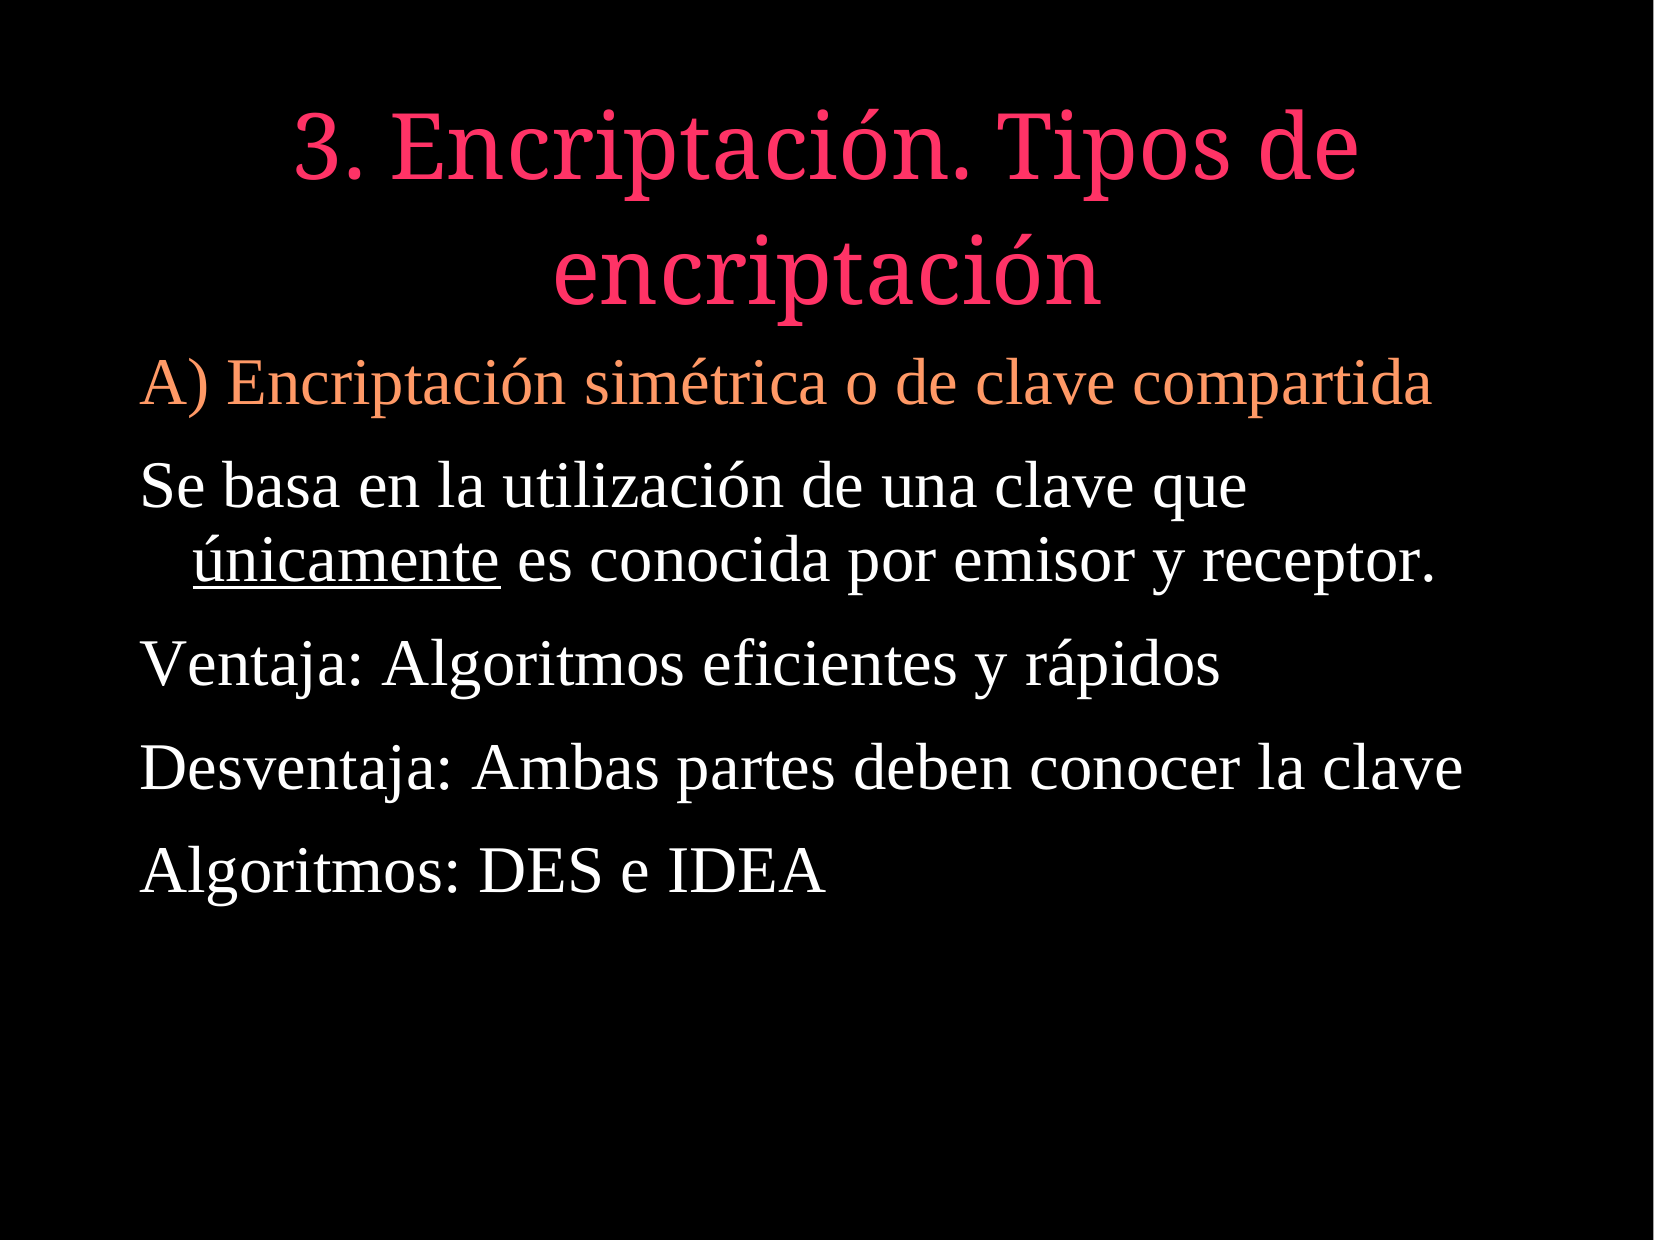

# 3. Encriptación. Tipos de encriptación
A) Encriptación simétrica o de clave compartida
Se basa en la utilización de una clave que únicamente es conocida por emisor y receptor.
Ventaja: Algoritmos eficientes y rápidos
Desventaja: Ambas partes deben conocer la clave
Algoritmos: DES e IDEA